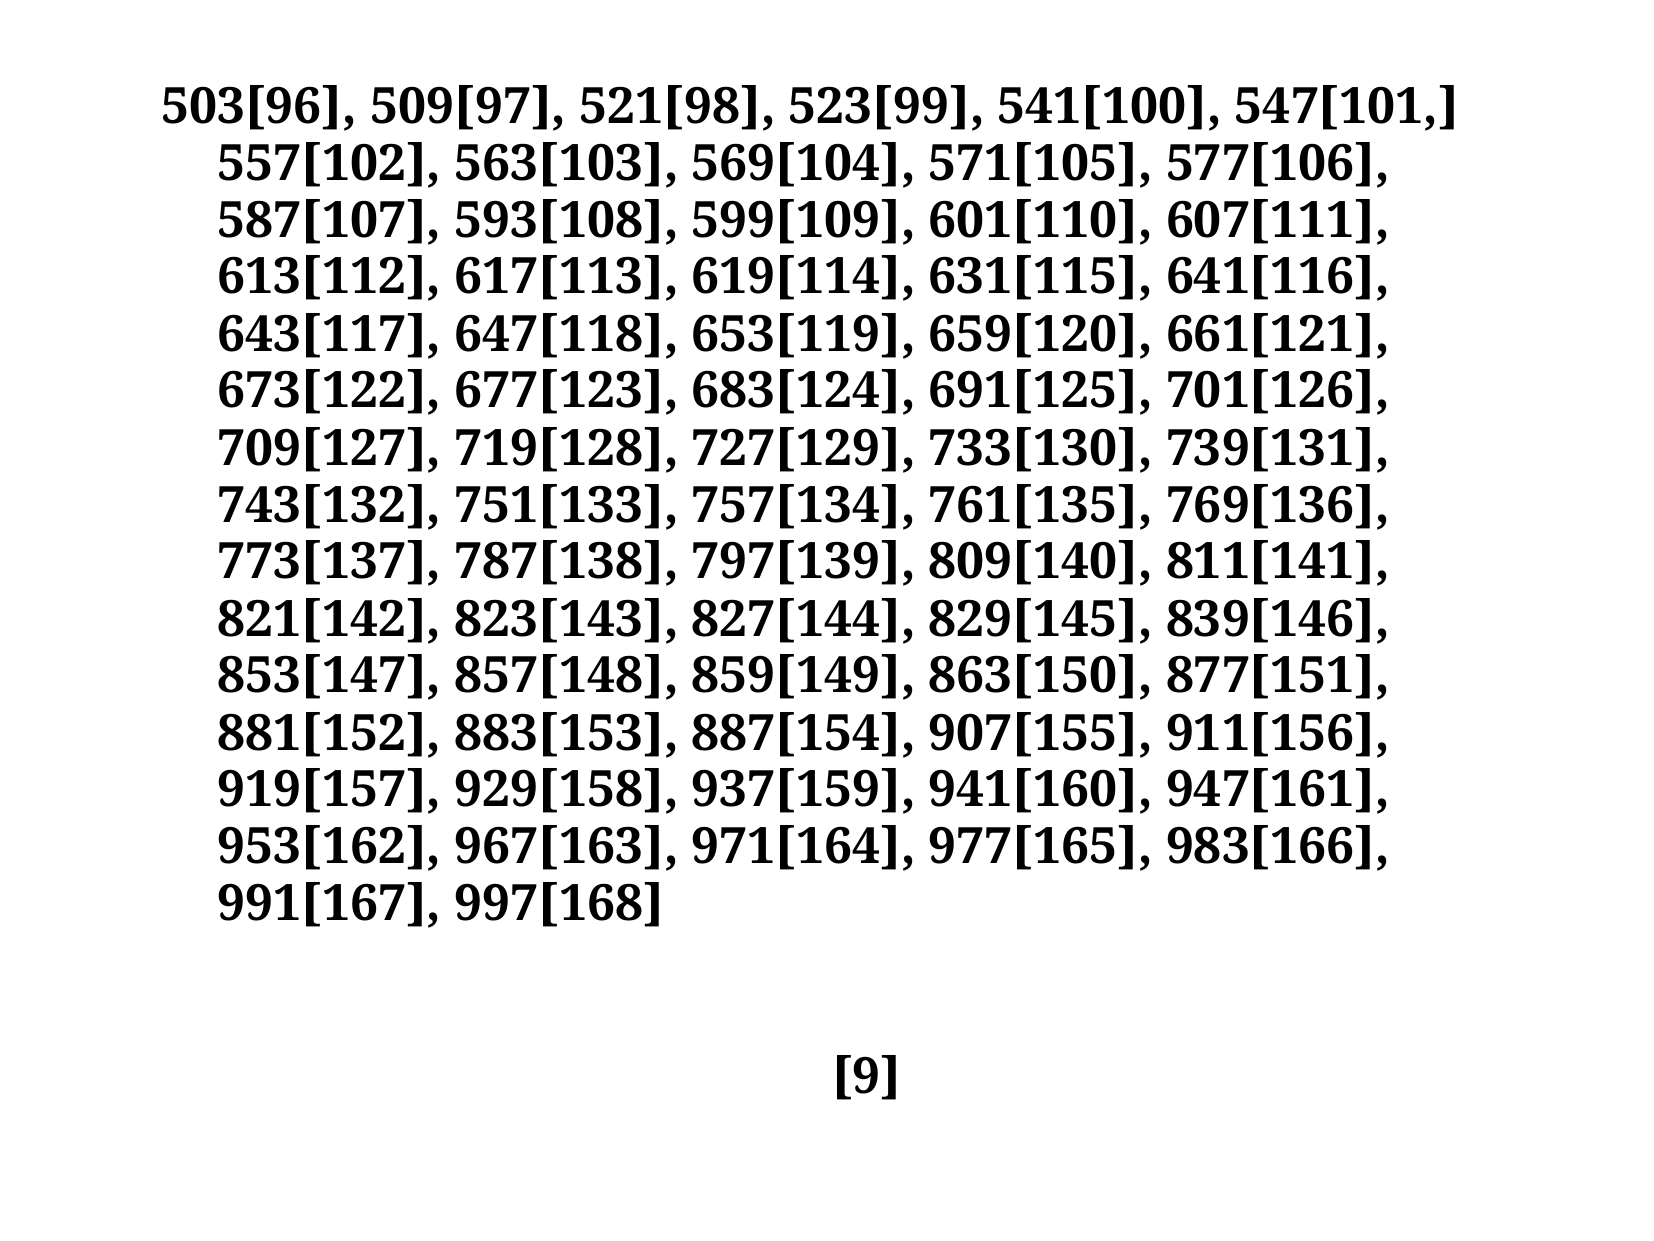

# 503[96], 509[97], 521[98], 523[99], 541[100], 547[101,] 557[102], 563[103], 569[104], 571[105], 577[106], 587[107], 593[108], 599[109], 601[110], 607[111], 613[112], 617[113], 619[114], 631[115], 641[116], 643[117], 647[118], 653[119], 659[120], 661[121], 673[122], 677[123], 683[124], 691[125], 701[126], 709[127], 719[128], 727[129], 733[130], 739[131], 743[132], 751[133], 757[134], 761[135], 769[136], 773[137], 787[138], 797[139], 809[140], 811[141], 821[142], 823[143], 827[144], 829[145], 839[146], 853[147], 857[148], 859[149], 863[150], 877[151], 881[152], 883[153], 887[154], 907[155], 911[156], 919[157], 929[158], 937[159], 941[160], 947[161], 953[162], 967[163], 971[164], 977[165], 983[166], 991[167], 997[168]
[9]